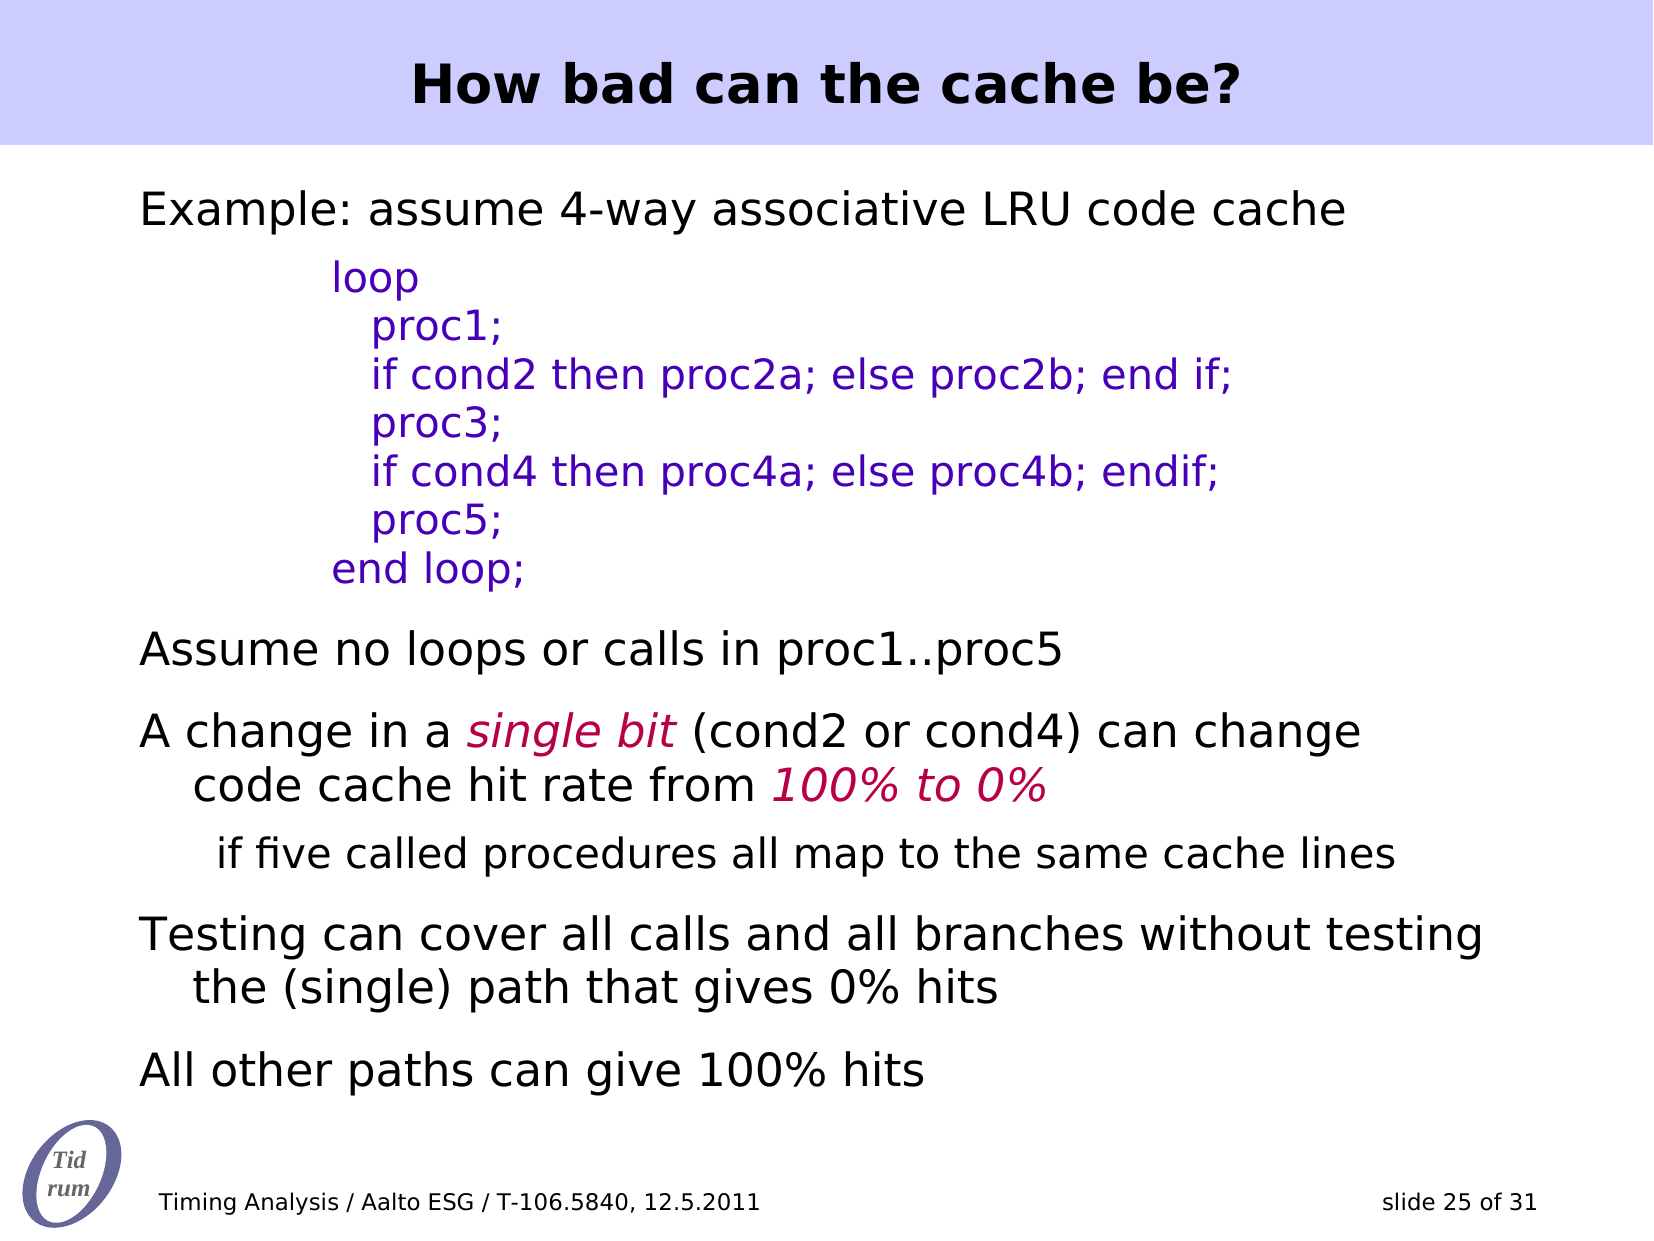

How bad can the cache be?
# Example: assume 4-way associative LRU code cache
loop
 proc1;
 if cond2 then proc2a; else proc2b; end if;
 proc3;
 if cond4 then proc4a; else proc4b; endif;
 proc5;
end loop;
Assume no loops or calls in proc1..proc5
A change in a single bit (cond2 or cond4) can change
code cache hit rate from 100% to 0%
if five called procedures all map to the same cache lines
Testing can cover all calls and all branches without testing the (single) path that gives 0% hits
All other paths can give 100% hits